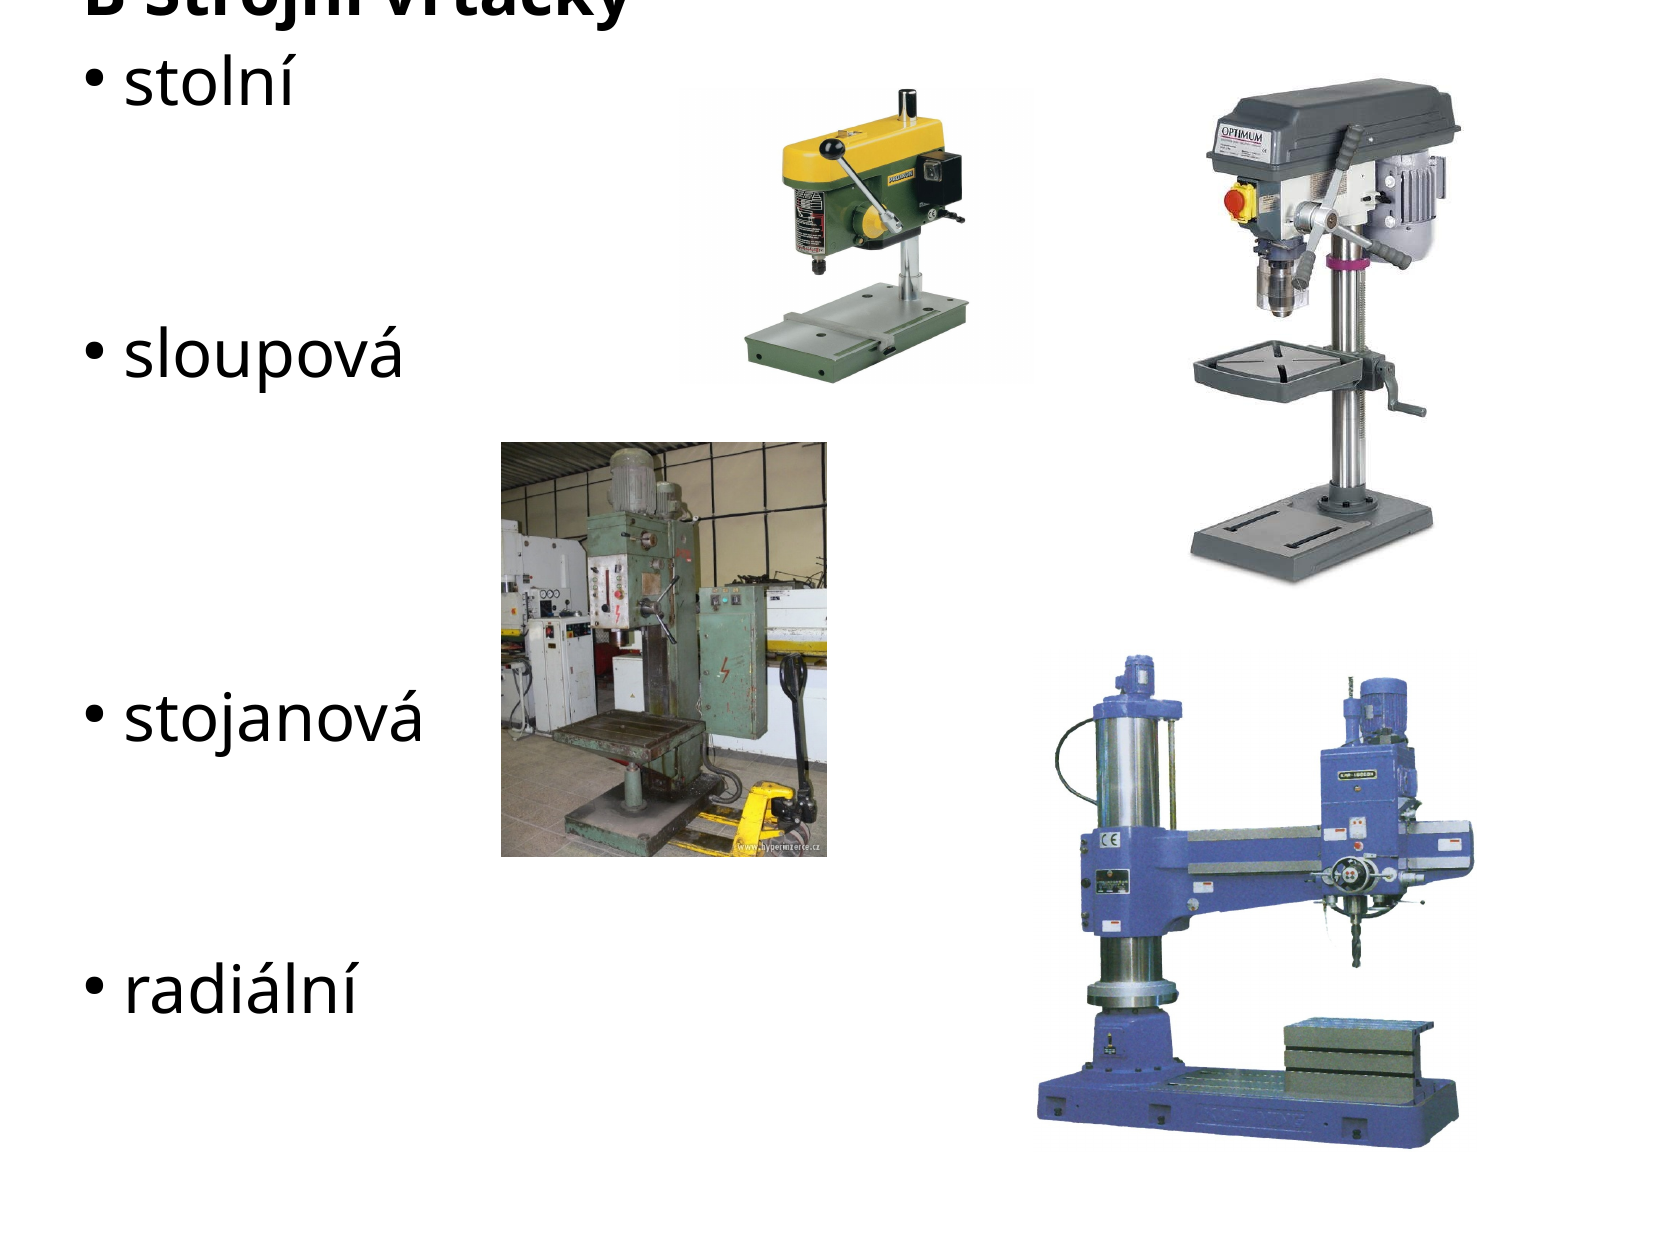

# B Strojní vrtačky
 stolní
 sloupová
 stojanová
 radiální